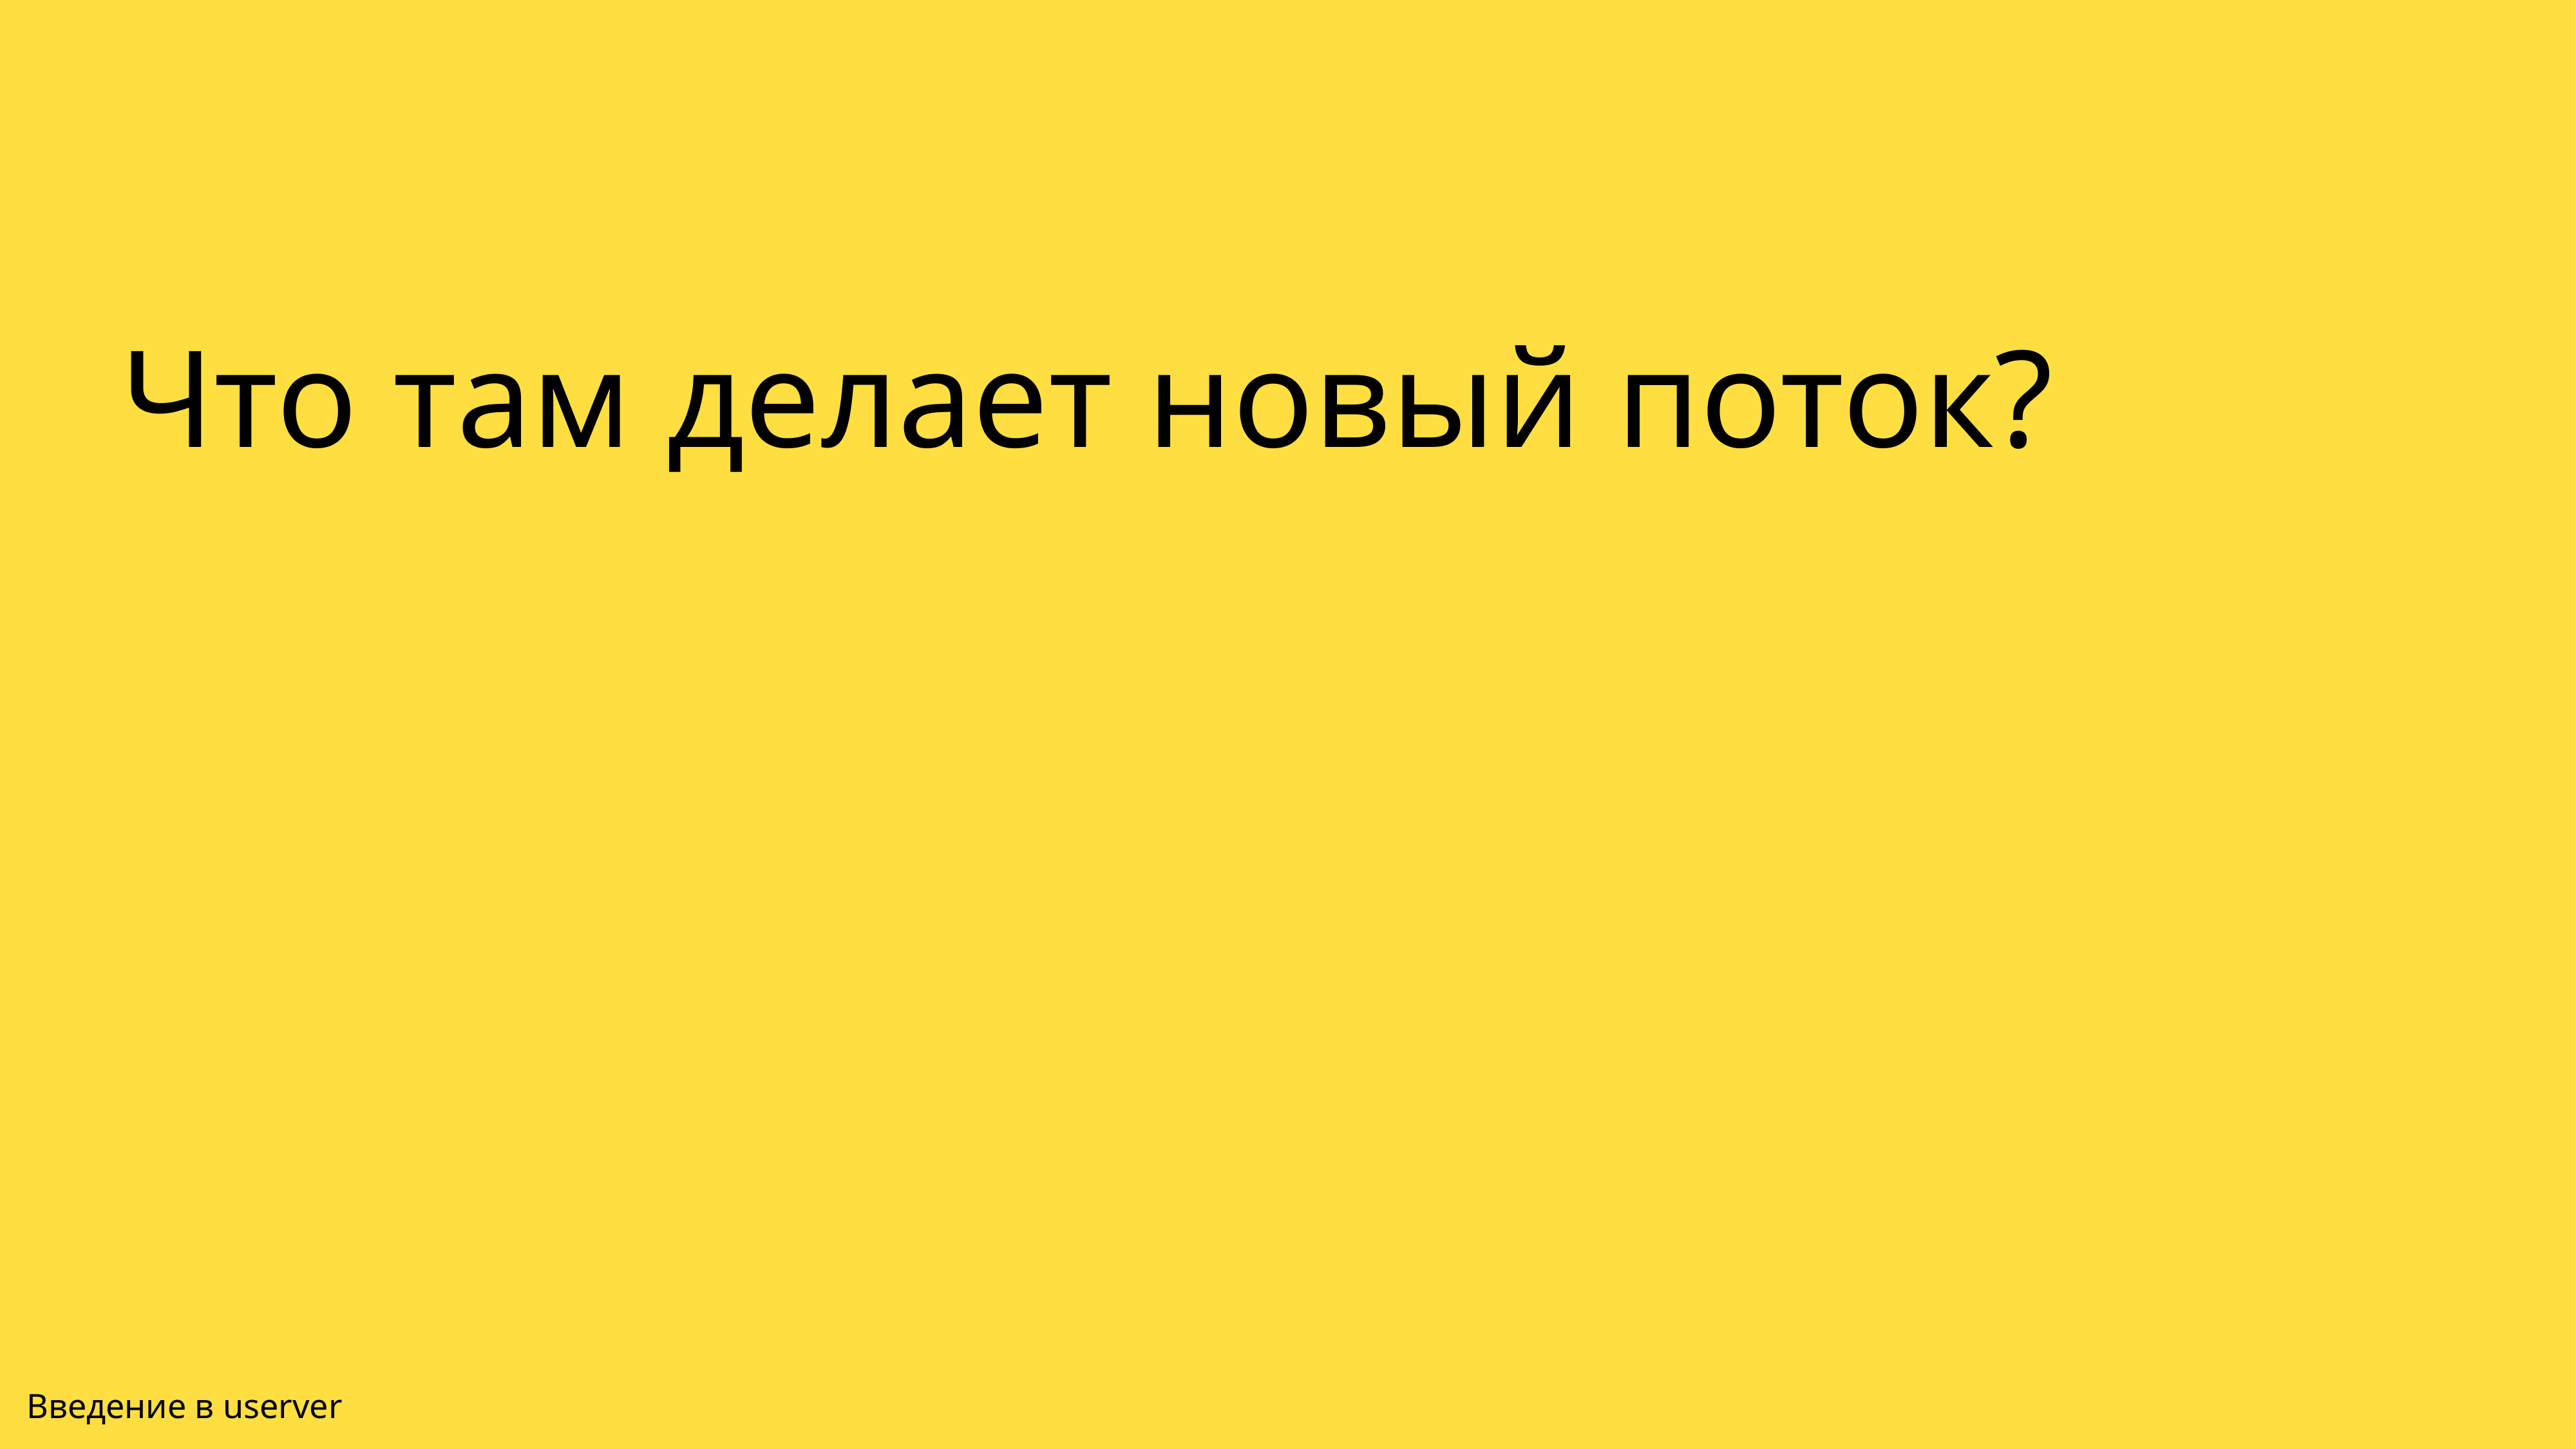

# Что там делает новый поток?
Введение в userver